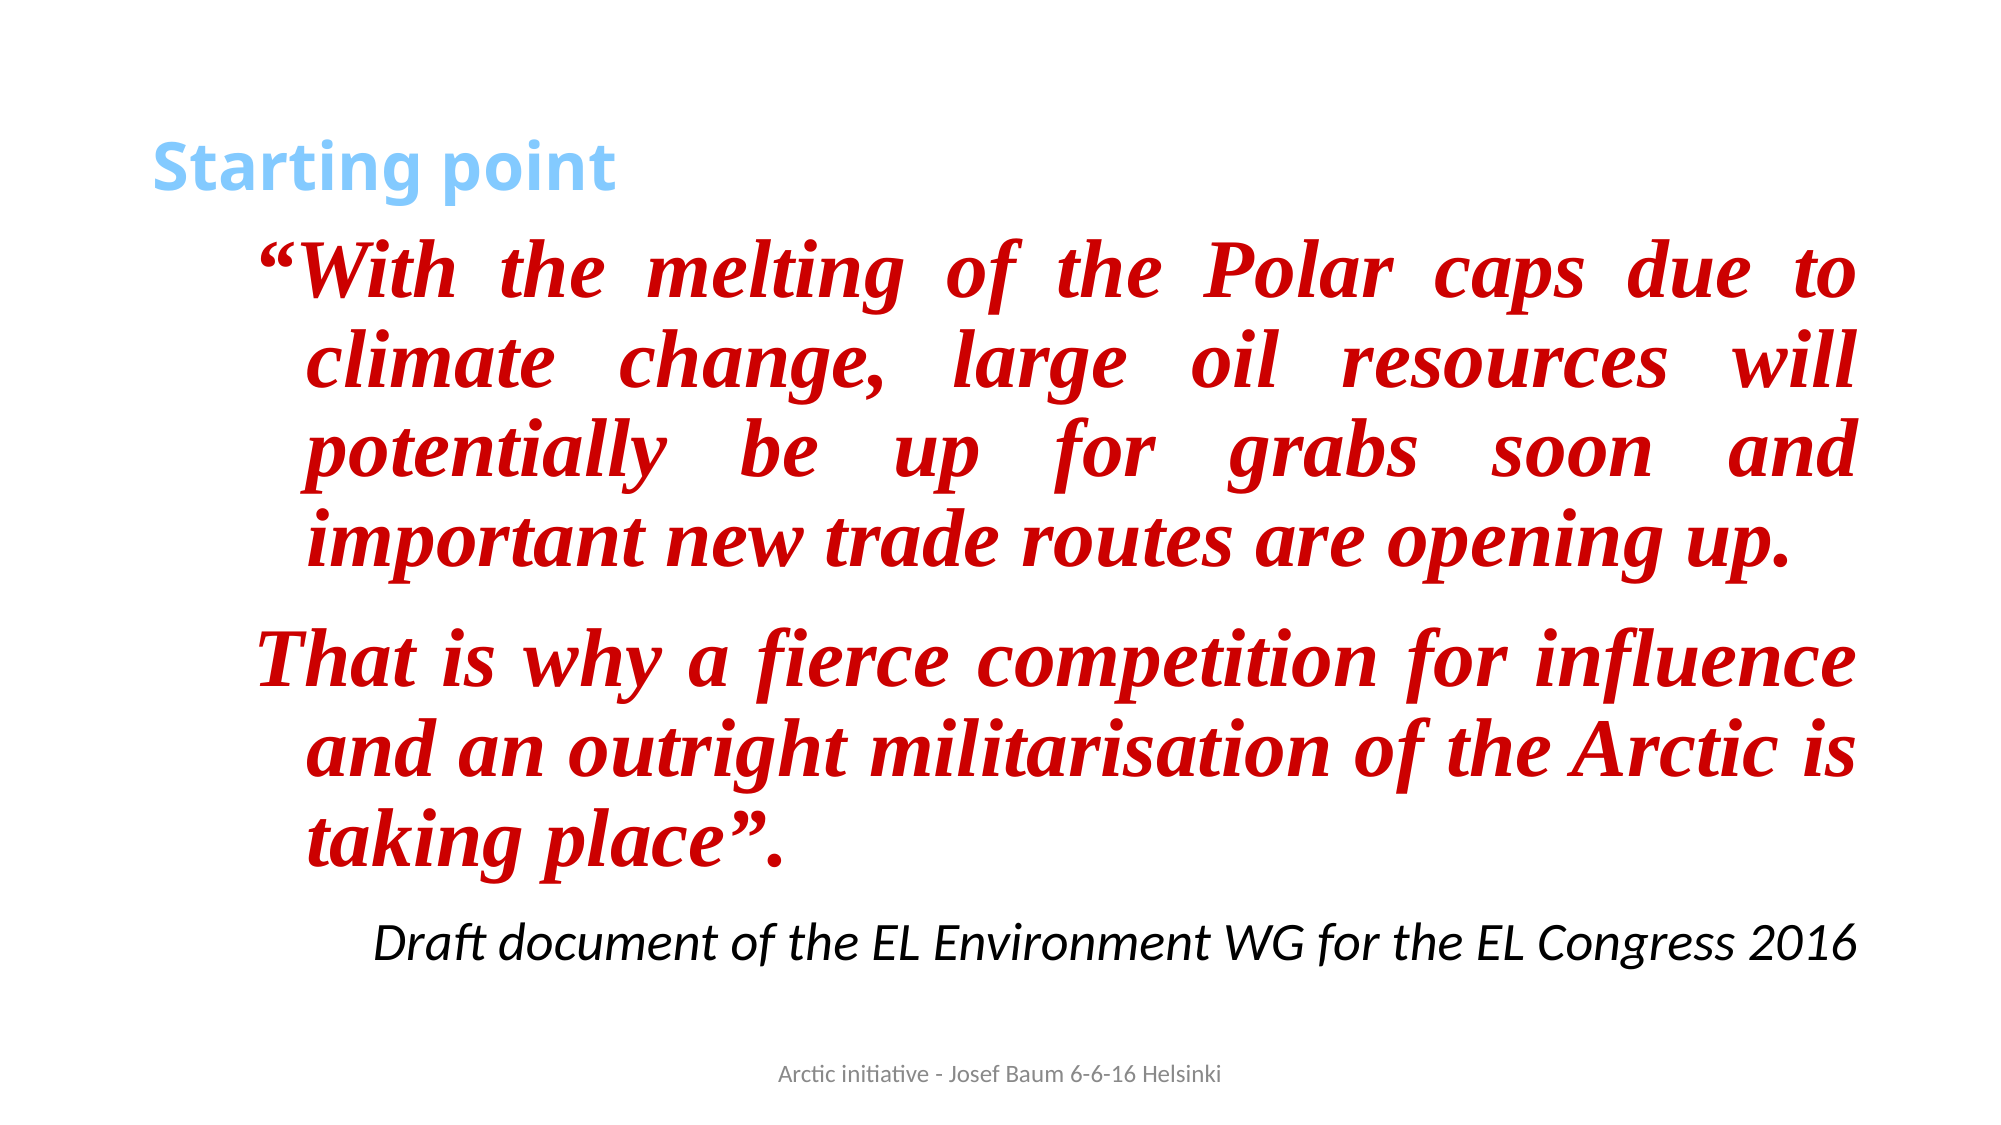

# Starting point
“With the melting of the Polar caps due to climate change, large oil resources will potentially be up for grabs soon and important new trade routes are opening up.
That is why a fierce competition for influence and an outright militarisation of the Arctic is taking place”.
 Draft document of the EL Environment WG for the EL Congress 2016
Arctic initiative - Josef Baum 6-6-16 Helsinki